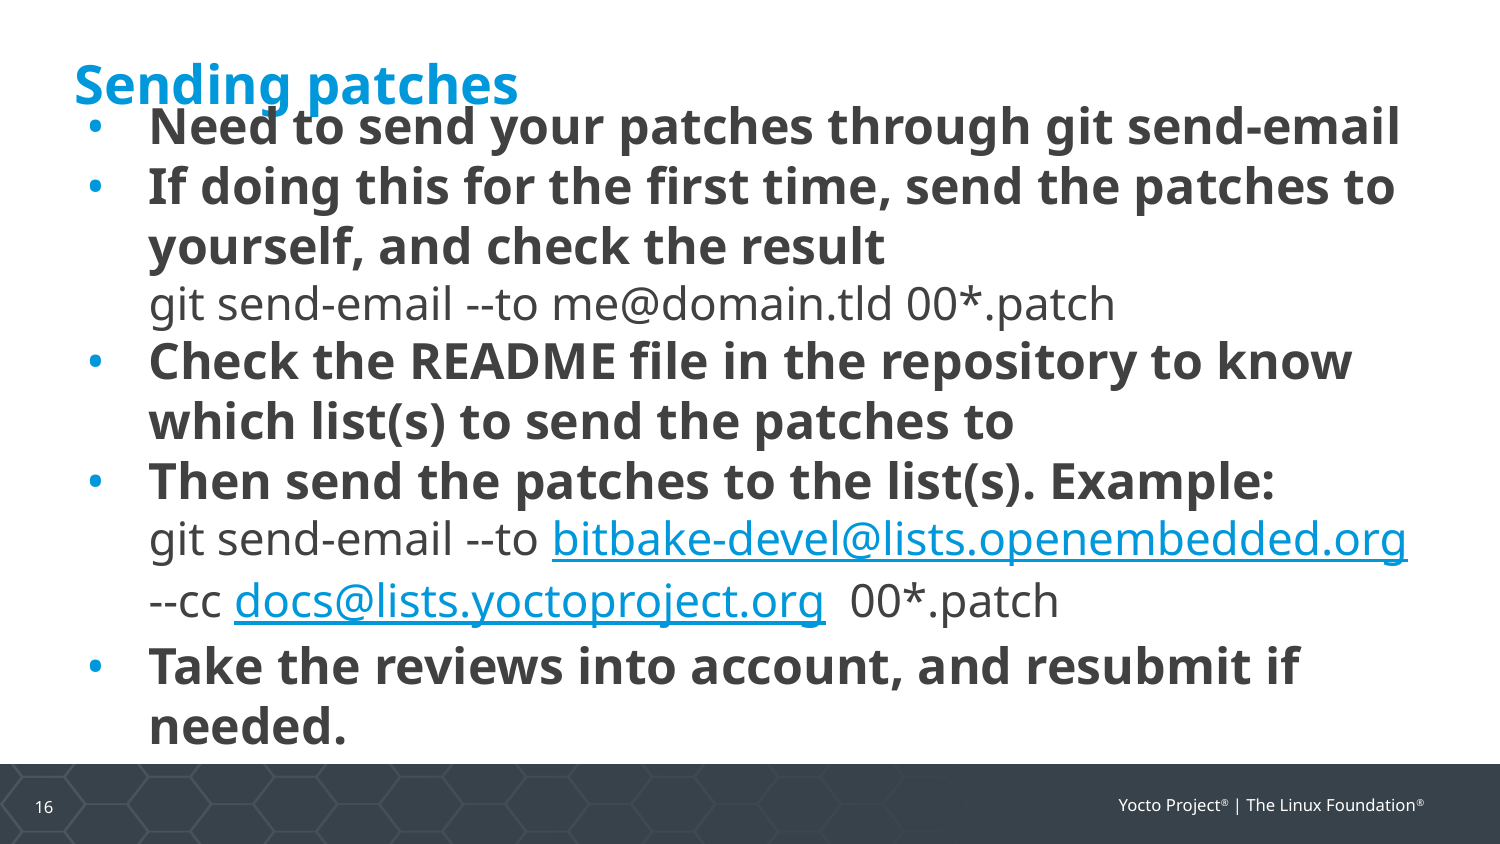

# Sending patches
Need to send your patches through git send-email
If doing this for the first time, send the patches to yourself, and check the result
git send-email --to me@domain.tld 00*.patch
Check the README file in the repository to know which list(s) to send the patches to
Then send the patches to the list(s). Example:
git send-email --to bitbake-devel@lists.openembedded.org --cc docs@lists.yoctoproject.org 00*.patch
Take the reviews into account, and resubmit if needed.